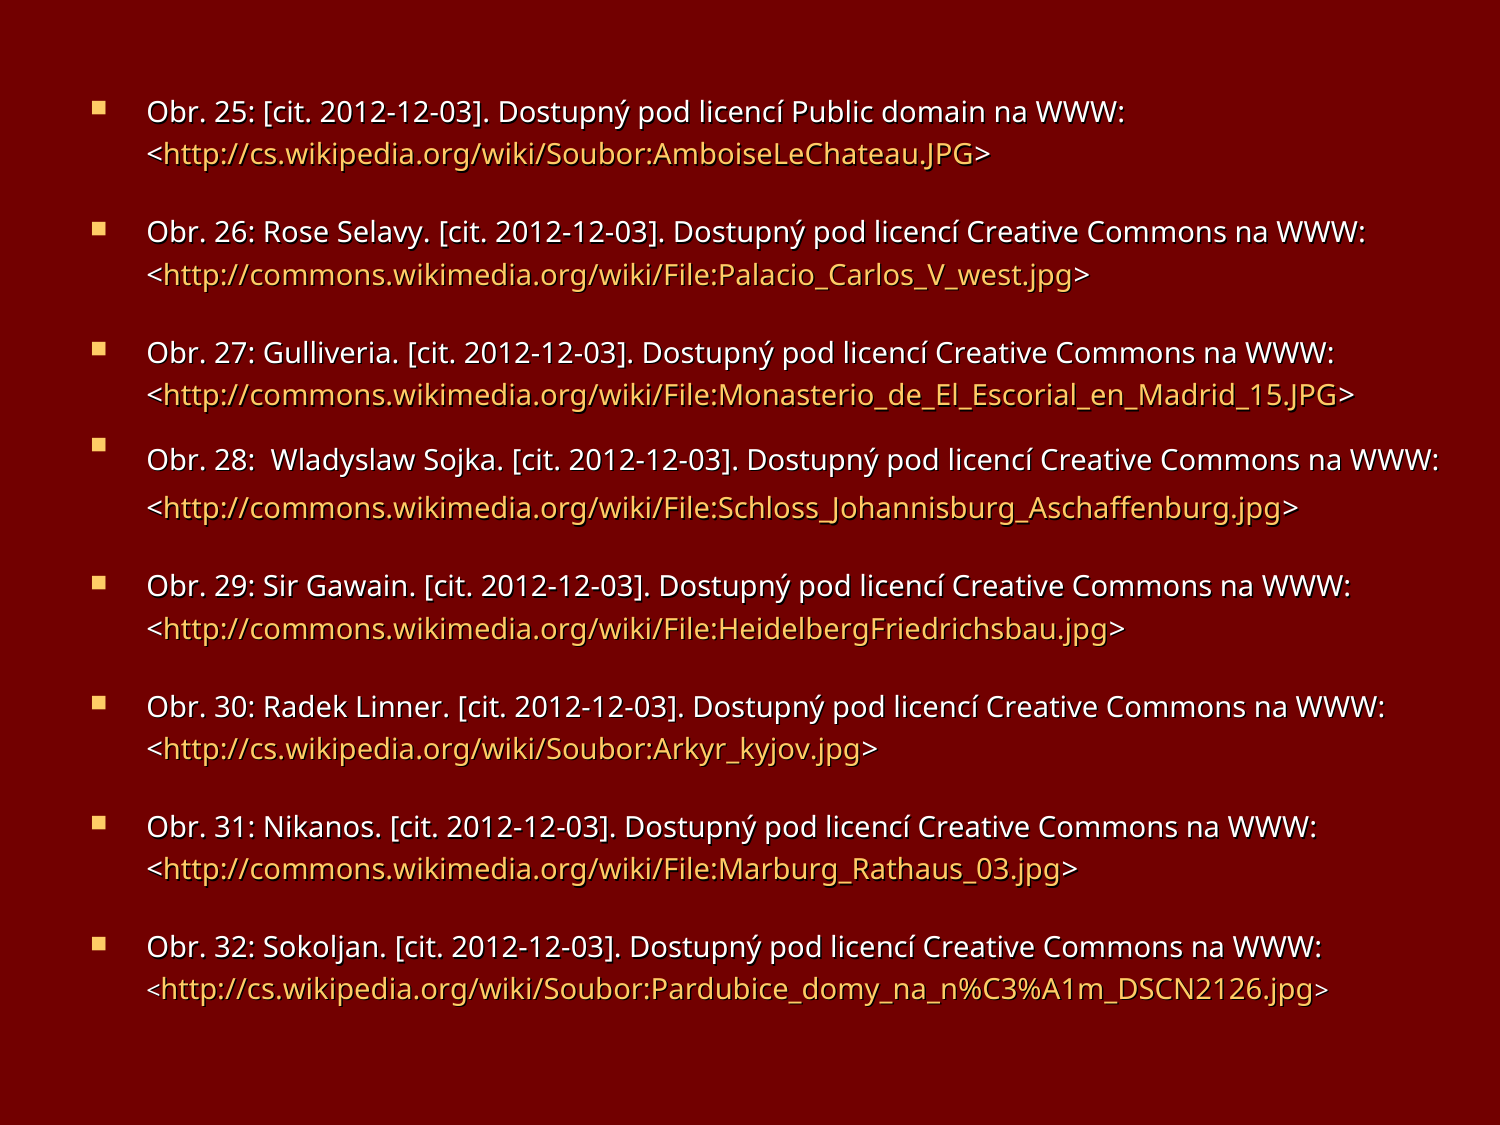

#
Obr. 25: [cit. 2012-12-03]. Dostupný pod licencí Public domain na WWW:
	<http://cs.wikipedia.org/wiki/Soubor:AmboiseLeChateau.JPG>
Obr. 26: Rose Selavy. [cit. 2012-12-03]. Dostupný pod licencí Creative Commons na WWW:
	<http://commons.wikimedia.org/wiki/File:Palacio_Carlos_V_west.jpg>
Obr. 27: Gulliveria. [cit. 2012-12-03]. Dostupný pod licencí Creative Commons na WWW:
	<http://commons.wikimedia.org/wiki/File:Monasterio_de_El_Escorial_en_Madrid_15.JPG>
Obr. 28: Wladyslaw Sojka. [cit. 2012-12-03]. Dostupný pod licencí Creative Commons na WWW:
	<http://commons.wikimedia.org/wiki/File:Schloss_Johannisburg_Aschaffenburg.jpg>
Obr. 29: Sir Gawain. [cit. 2012-12-03]. Dostupný pod licencí Creative Commons na WWW:
	<http://commons.wikimedia.org/wiki/File:HeidelbergFriedrichsbau.jpg>
Obr. 30: Radek Linner. [cit. 2012-12-03]. Dostupný pod licencí Creative Commons na WWW:
	<http://cs.wikipedia.org/wiki/Soubor:Arkyr_kyjov.jpg>
Obr. 31: Nikanos. [cit. 2012-12-03]. Dostupný pod licencí Creative Commons na WWW:
	<http://commons.wikimedia.org/wiki/File:Marburg_Rathaus_03.jpg>
Obr. 32: Sokoljan. [cit. 2012-12-03]. Dostupný pod licencí Creative Commons na WWW:
	<http://cs.wikipedia.org/wiki/Soubor:Pardubice_domy_na_n%C3%A1m_DSCN2126.jpg>